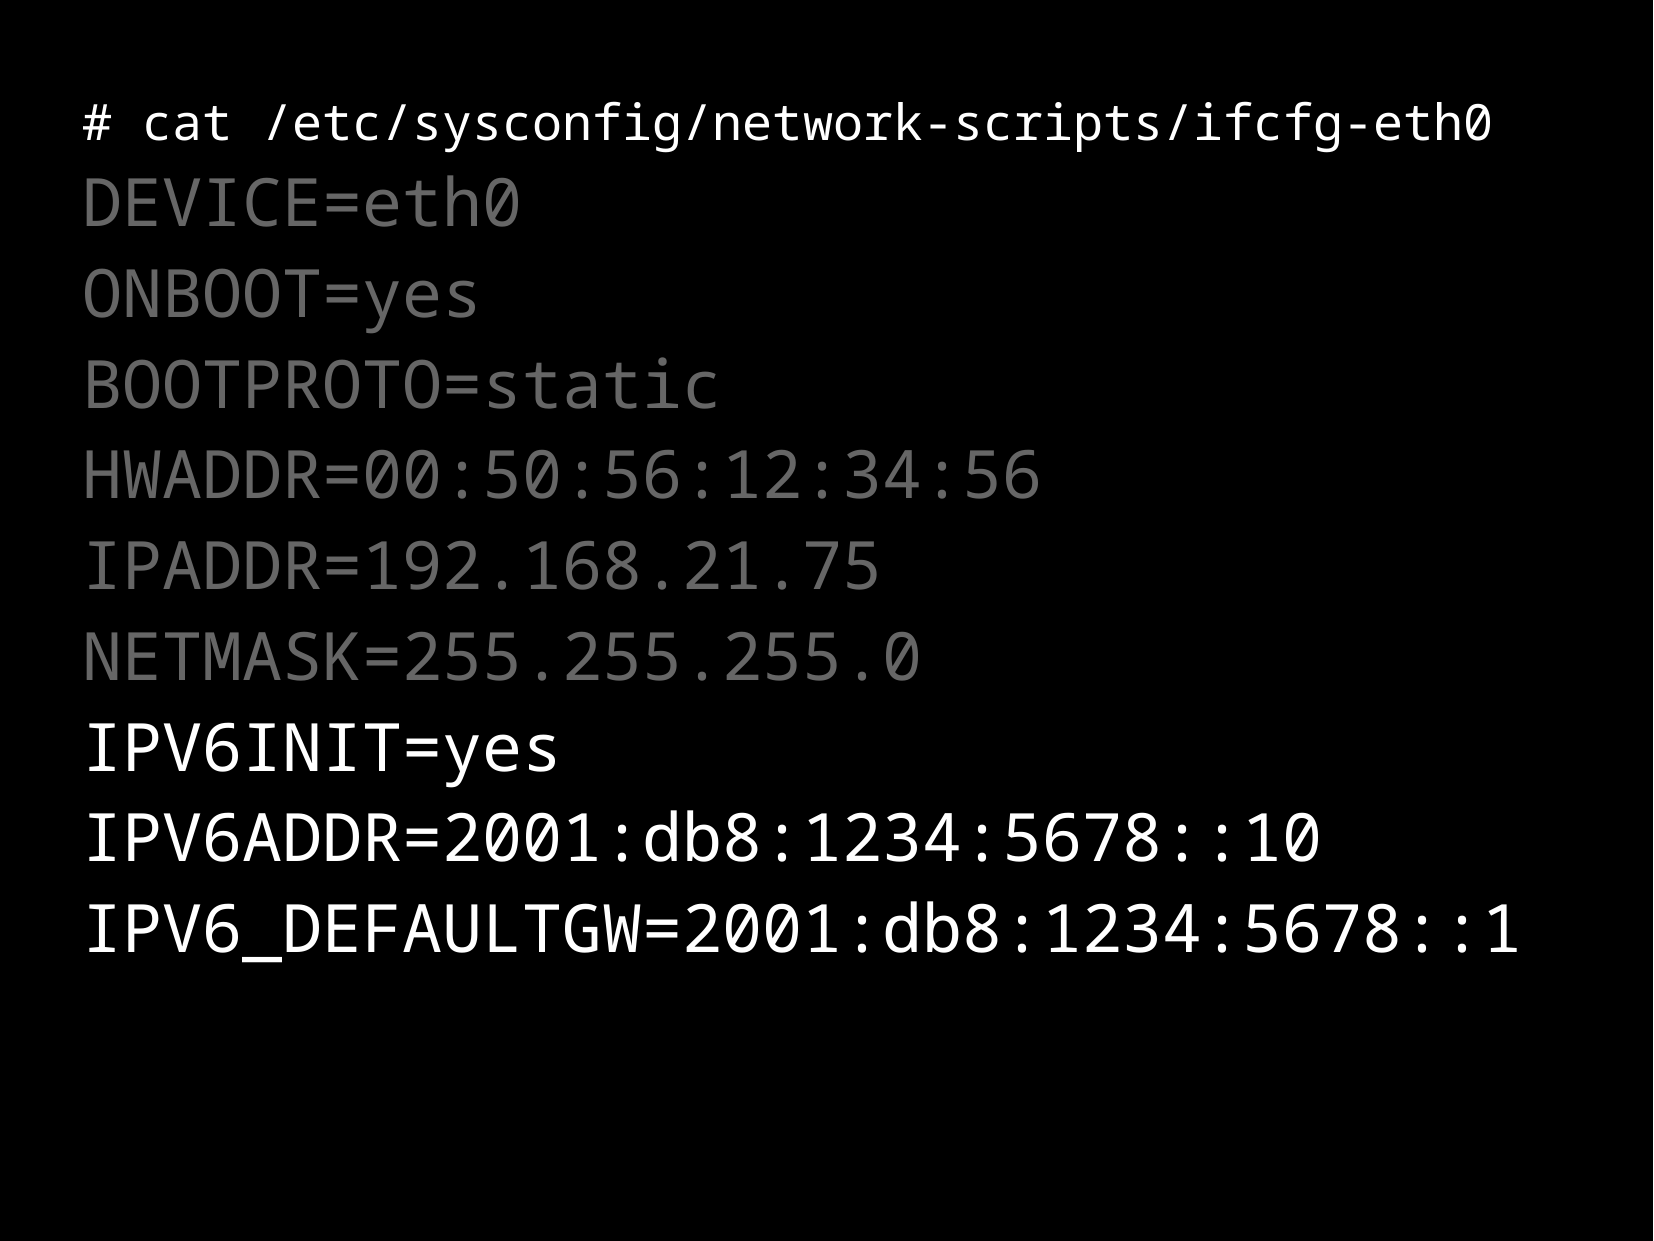

# # cat /etc/sysconfig/network-scripts/ifcfg-eth0
DEVICE=eth0
ONBOOT=yes
BOOTPROTO=static
HWADDR=00:50:56:12:34:56
IPADDR=192.168.21.75
NETMASK=255.255.255.0
IPV6INIT=yes
IPV6ADDR=2001:db8:1234:5678::10
IPV6_DEFAULTGW=2001:db8:1234:5678::1